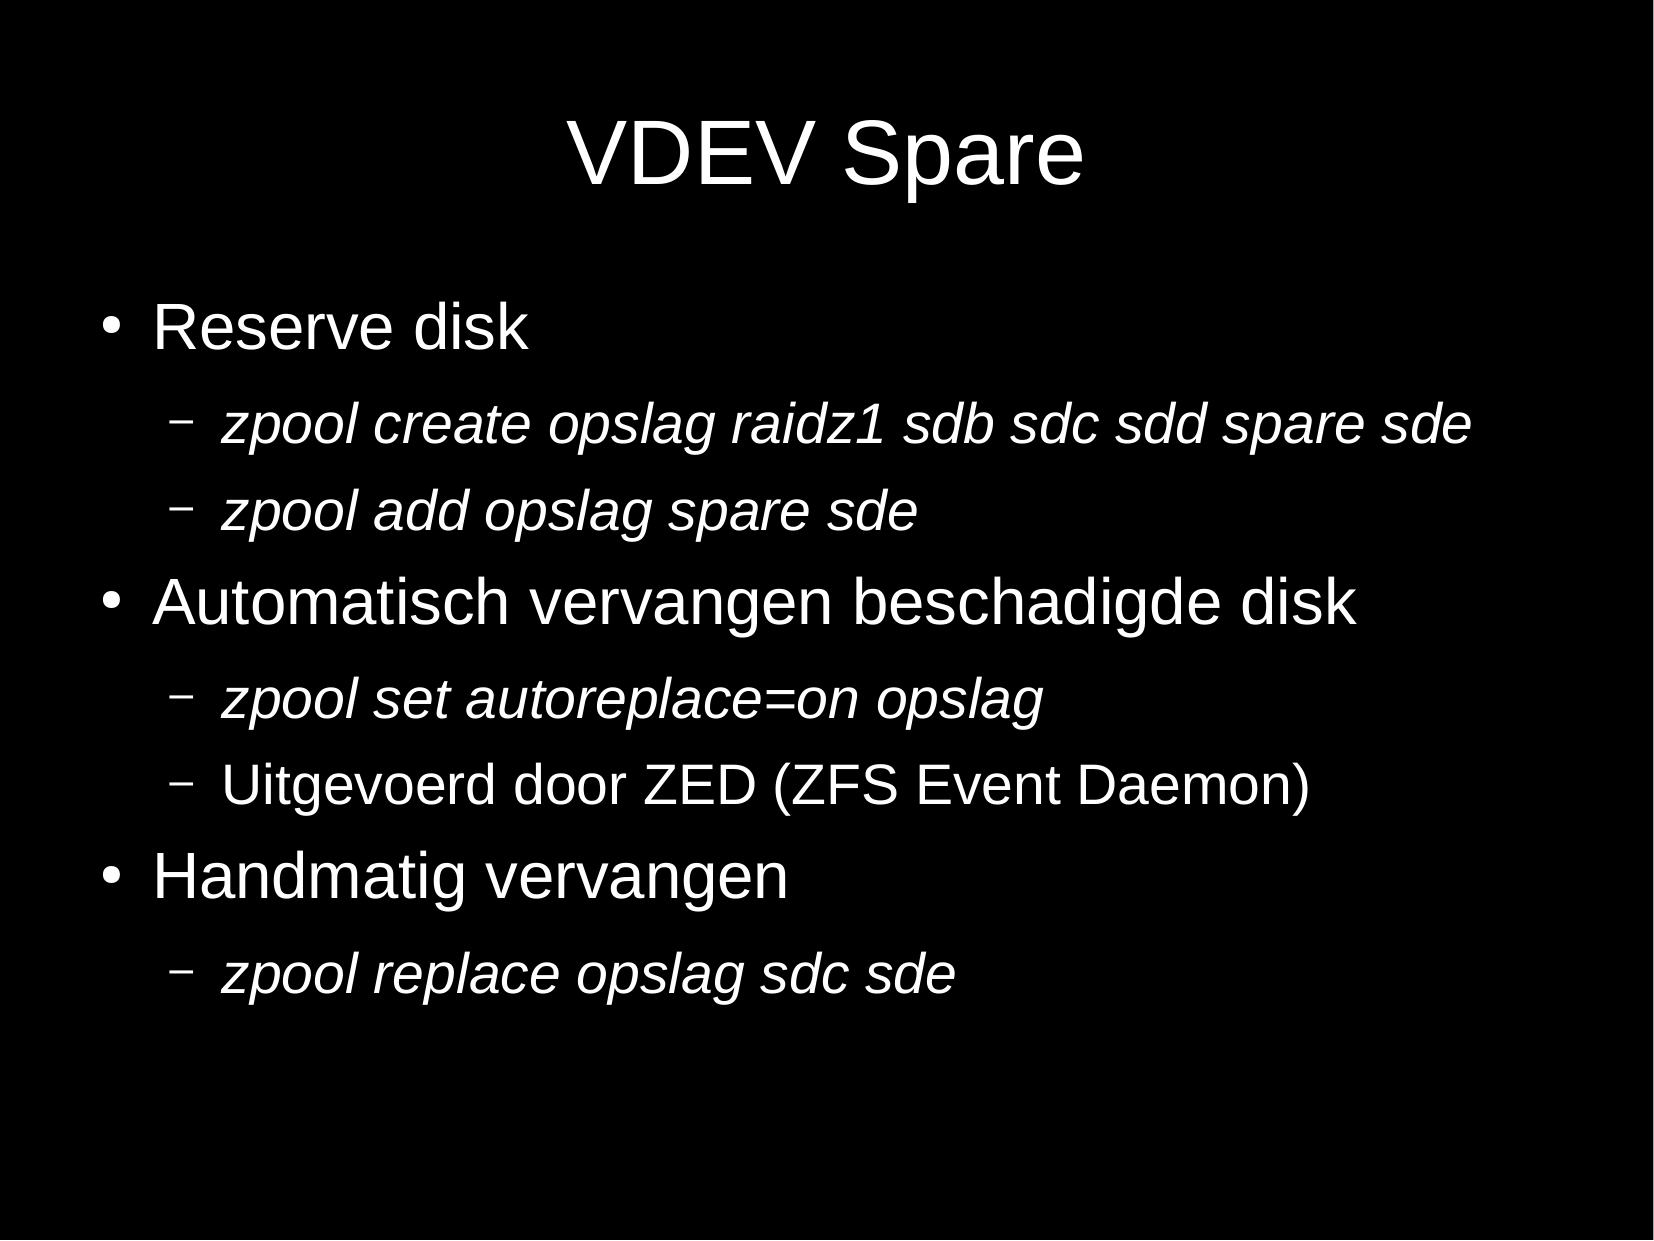

# VDEV Spare
Reserve disk
zpool create opslag raidz1 sdb sdc sdd spare sde
zpool add opslag spare sde
Automatisch vervangen beschadigde disk
zpool set autoreplace=on opslag
Uitgevoerd door ZED (ZFS Event Daemon)
Handmatig vervangen
zpool replace opslag sdc sde